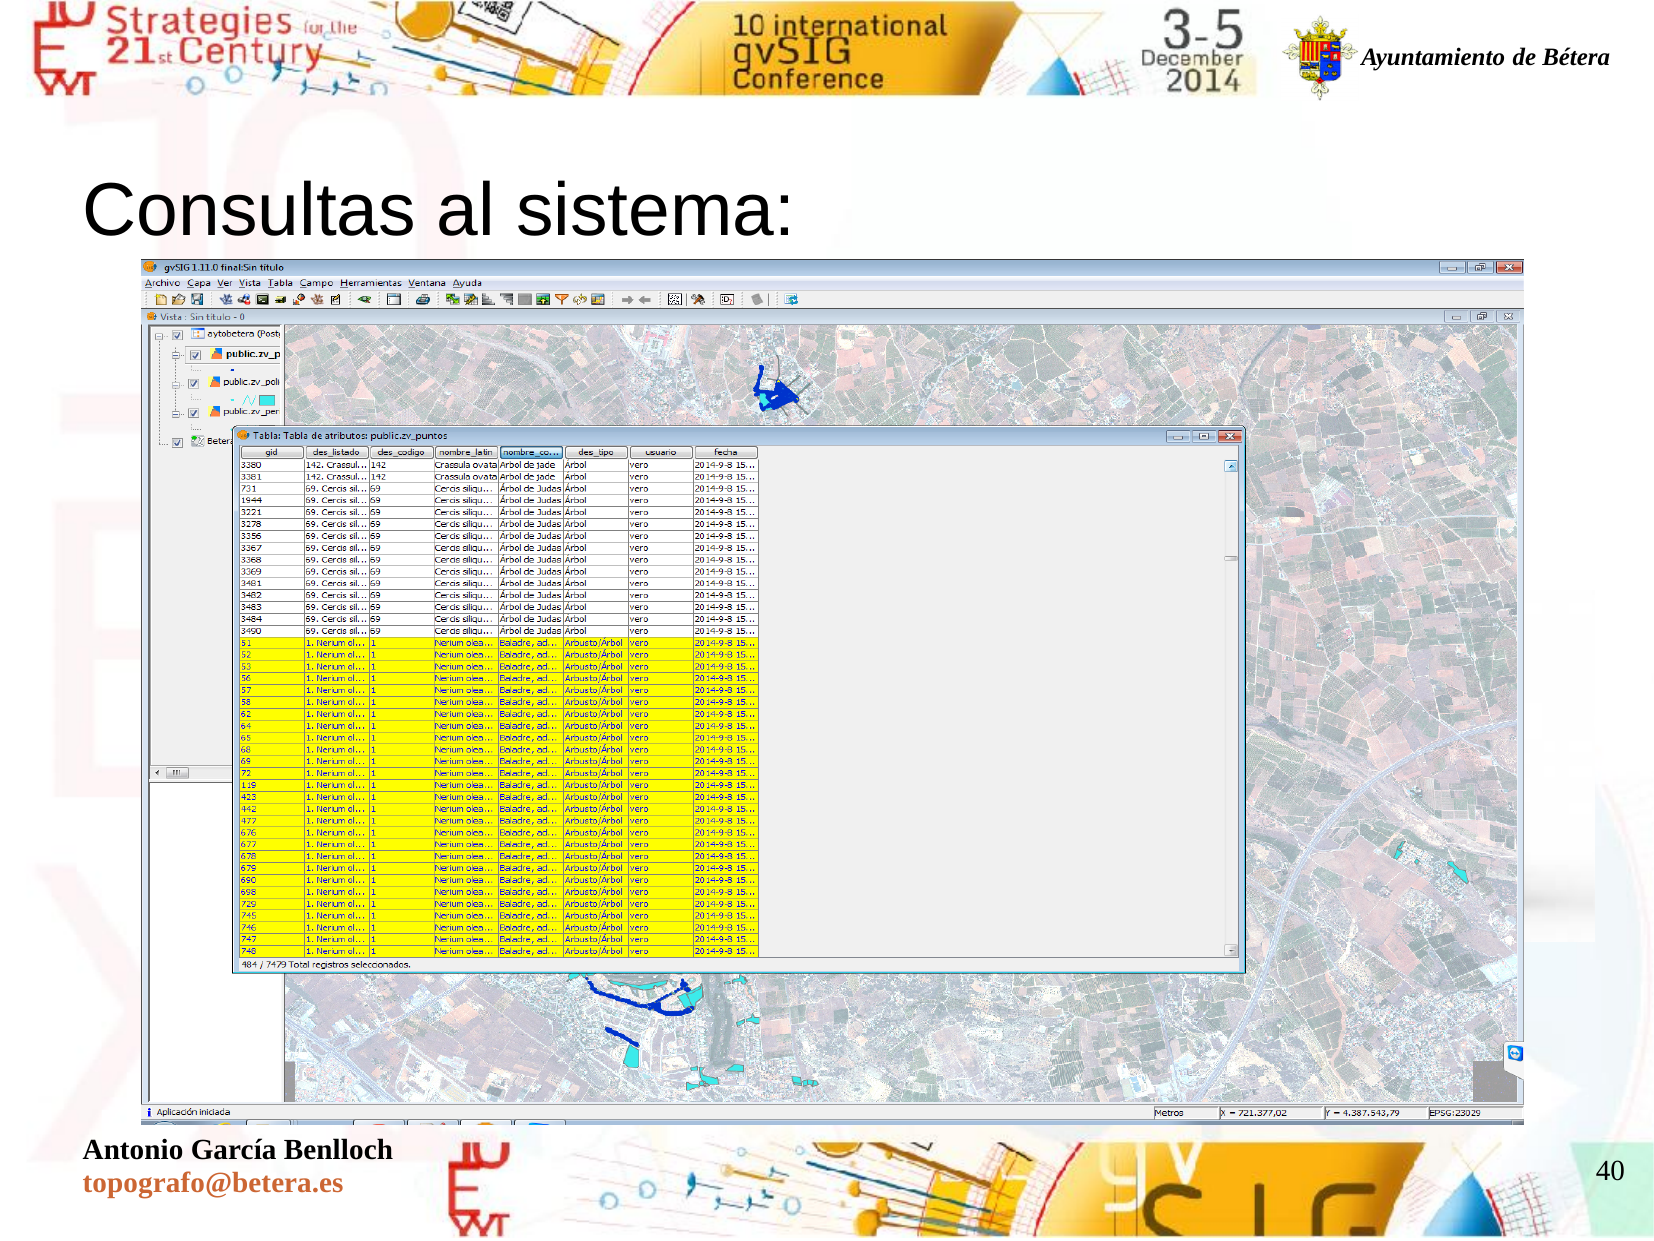

# Consultas al sistema:
Consultas complejas:
Mediante gvSIG
¿Cuántos ejemplares de una especie
hay en cada zona?
Hacer una tabla con los ejemplares
 por zona
¿Qué tratamientos requiere y cuándo
 se han aplicado por última vez?
¿Qué alcorques están vacíos? Y un largo ect.
40